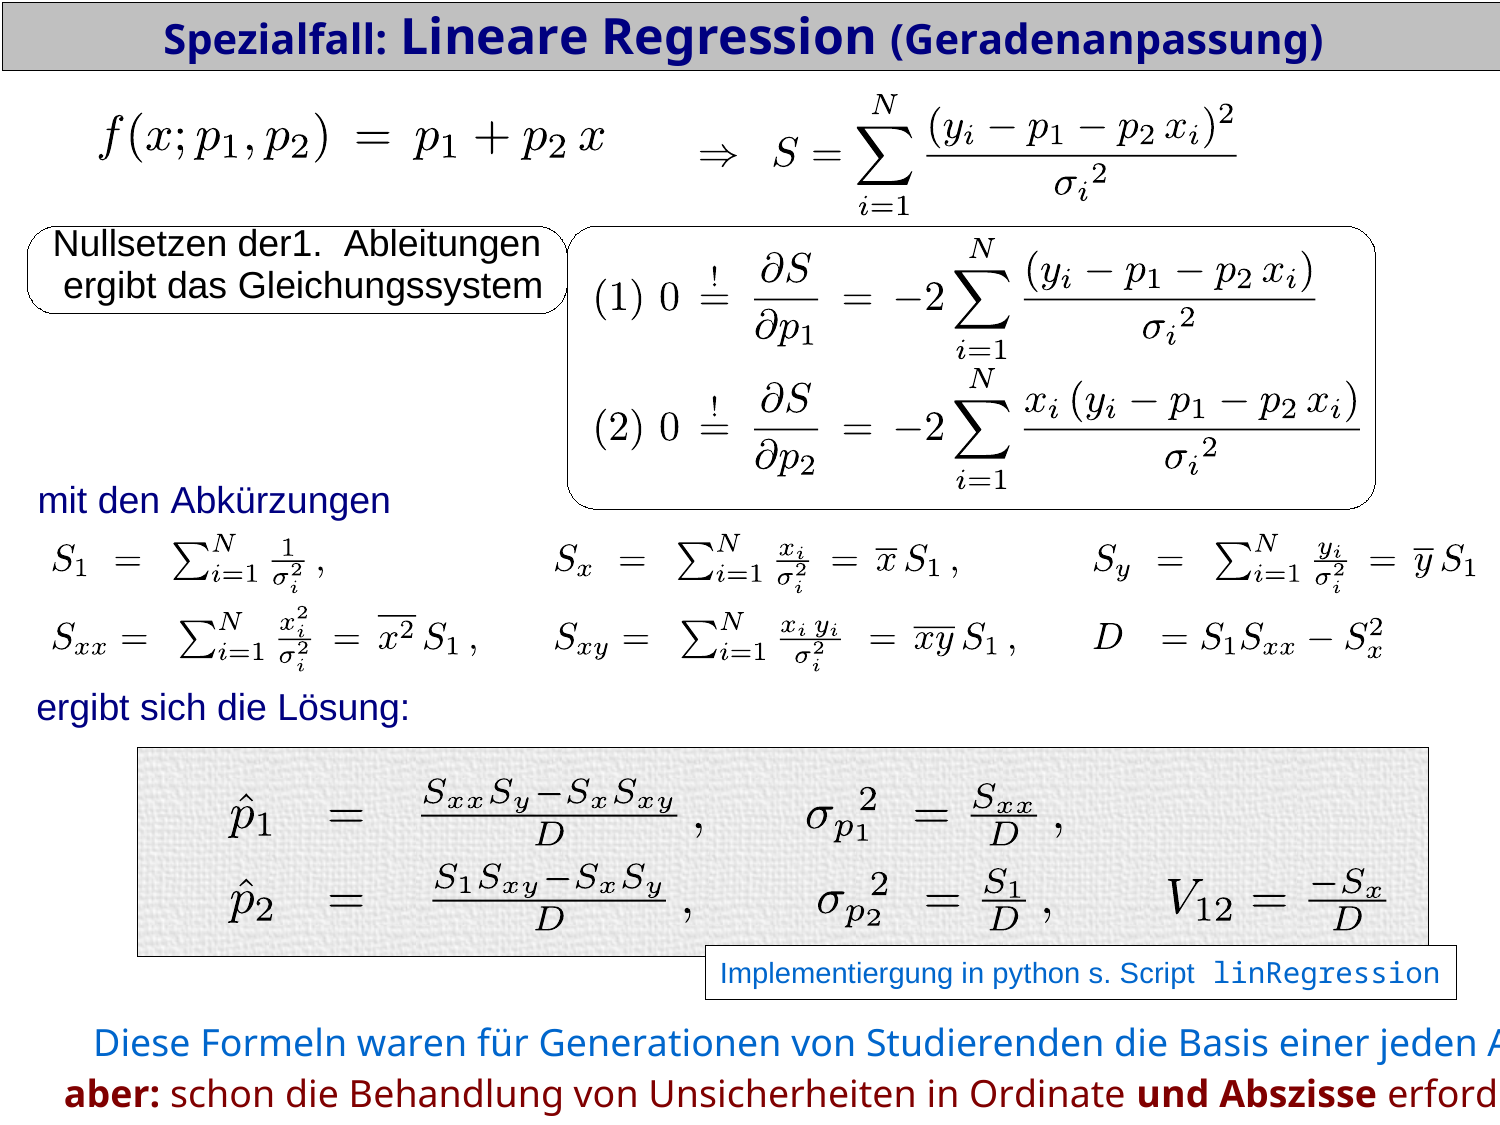

# Spezialfall: Lineare Regression (Geradenanpassung)
Nullsetzen der1. Ableitungen
 ergibt das Gleichungssystem
mit den Abkürzungen
 ergibt sich die Lösung:
Implementiergung in python s. Script linRegression
 Diese Formeln waren für Generationen von Studierenden die Basis einer jeden Anpassung („Regression“)
 aber: schon die Behandlung von Unsicherheiten in Ordinate und Abszisse erfordert numerische Methoden